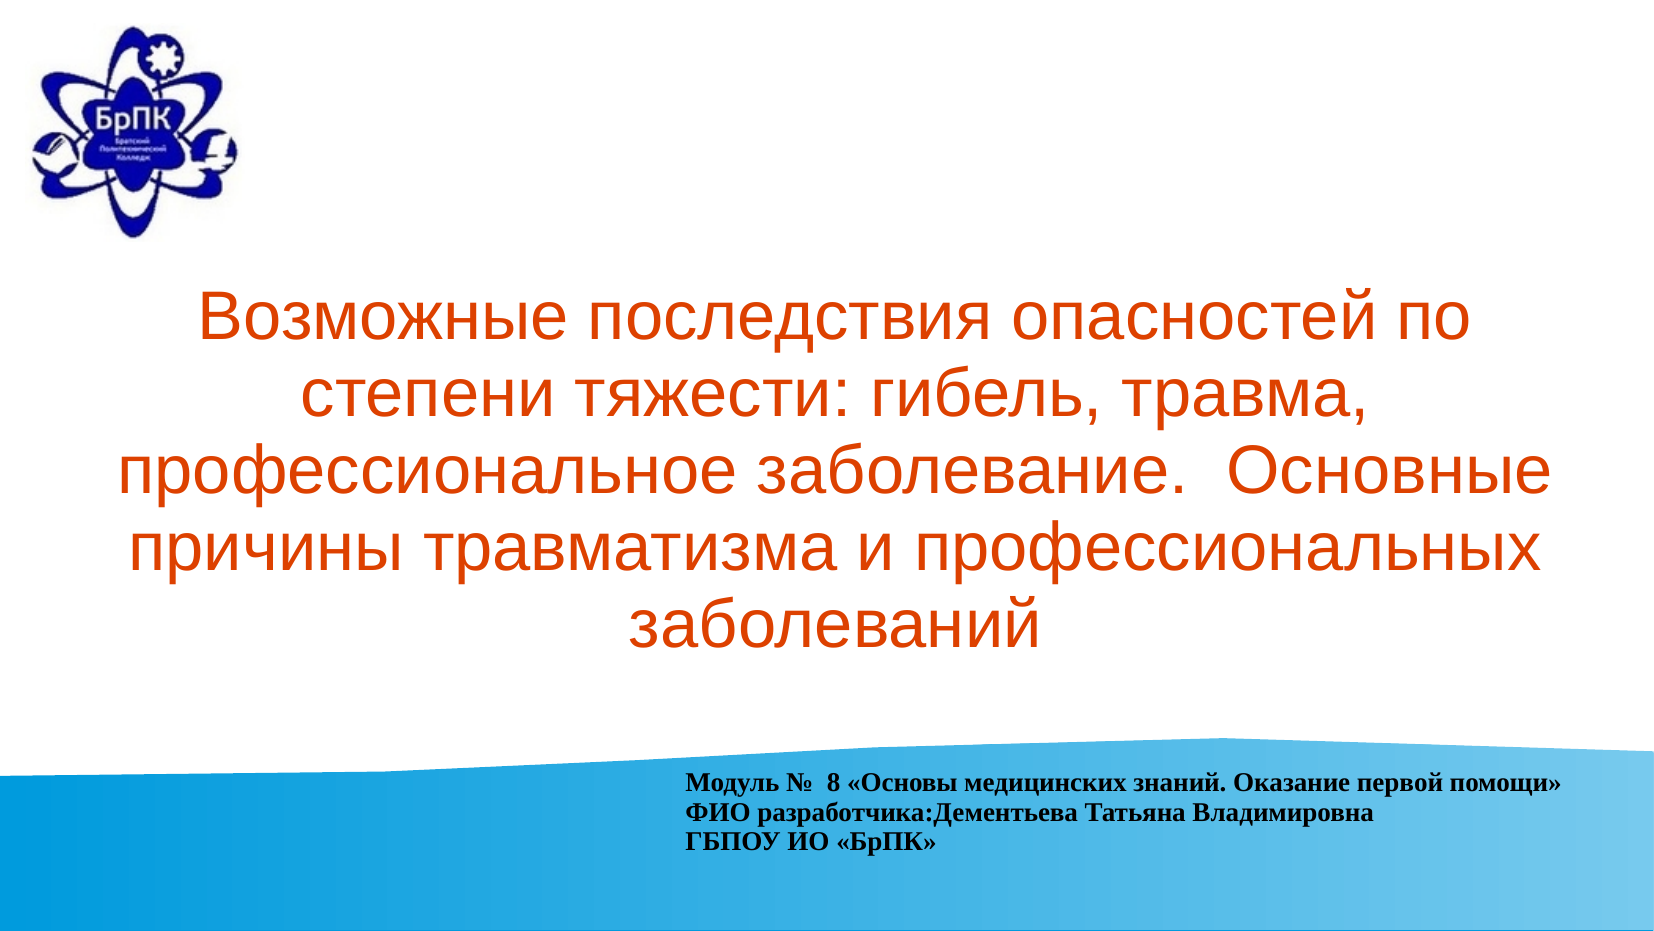

# Возможные последствия опасностей по степени тяжести: гибель, травма, профессиональное заболевание. Основные причины травматизма и профессиональных заболеваний
Модуль № 8 «Основы медицинских знаний. Оказание первой помощи»
ФИО разработчика:Дементьева Татьяна Владимировна
ГБПОУ ИО «БрПК»